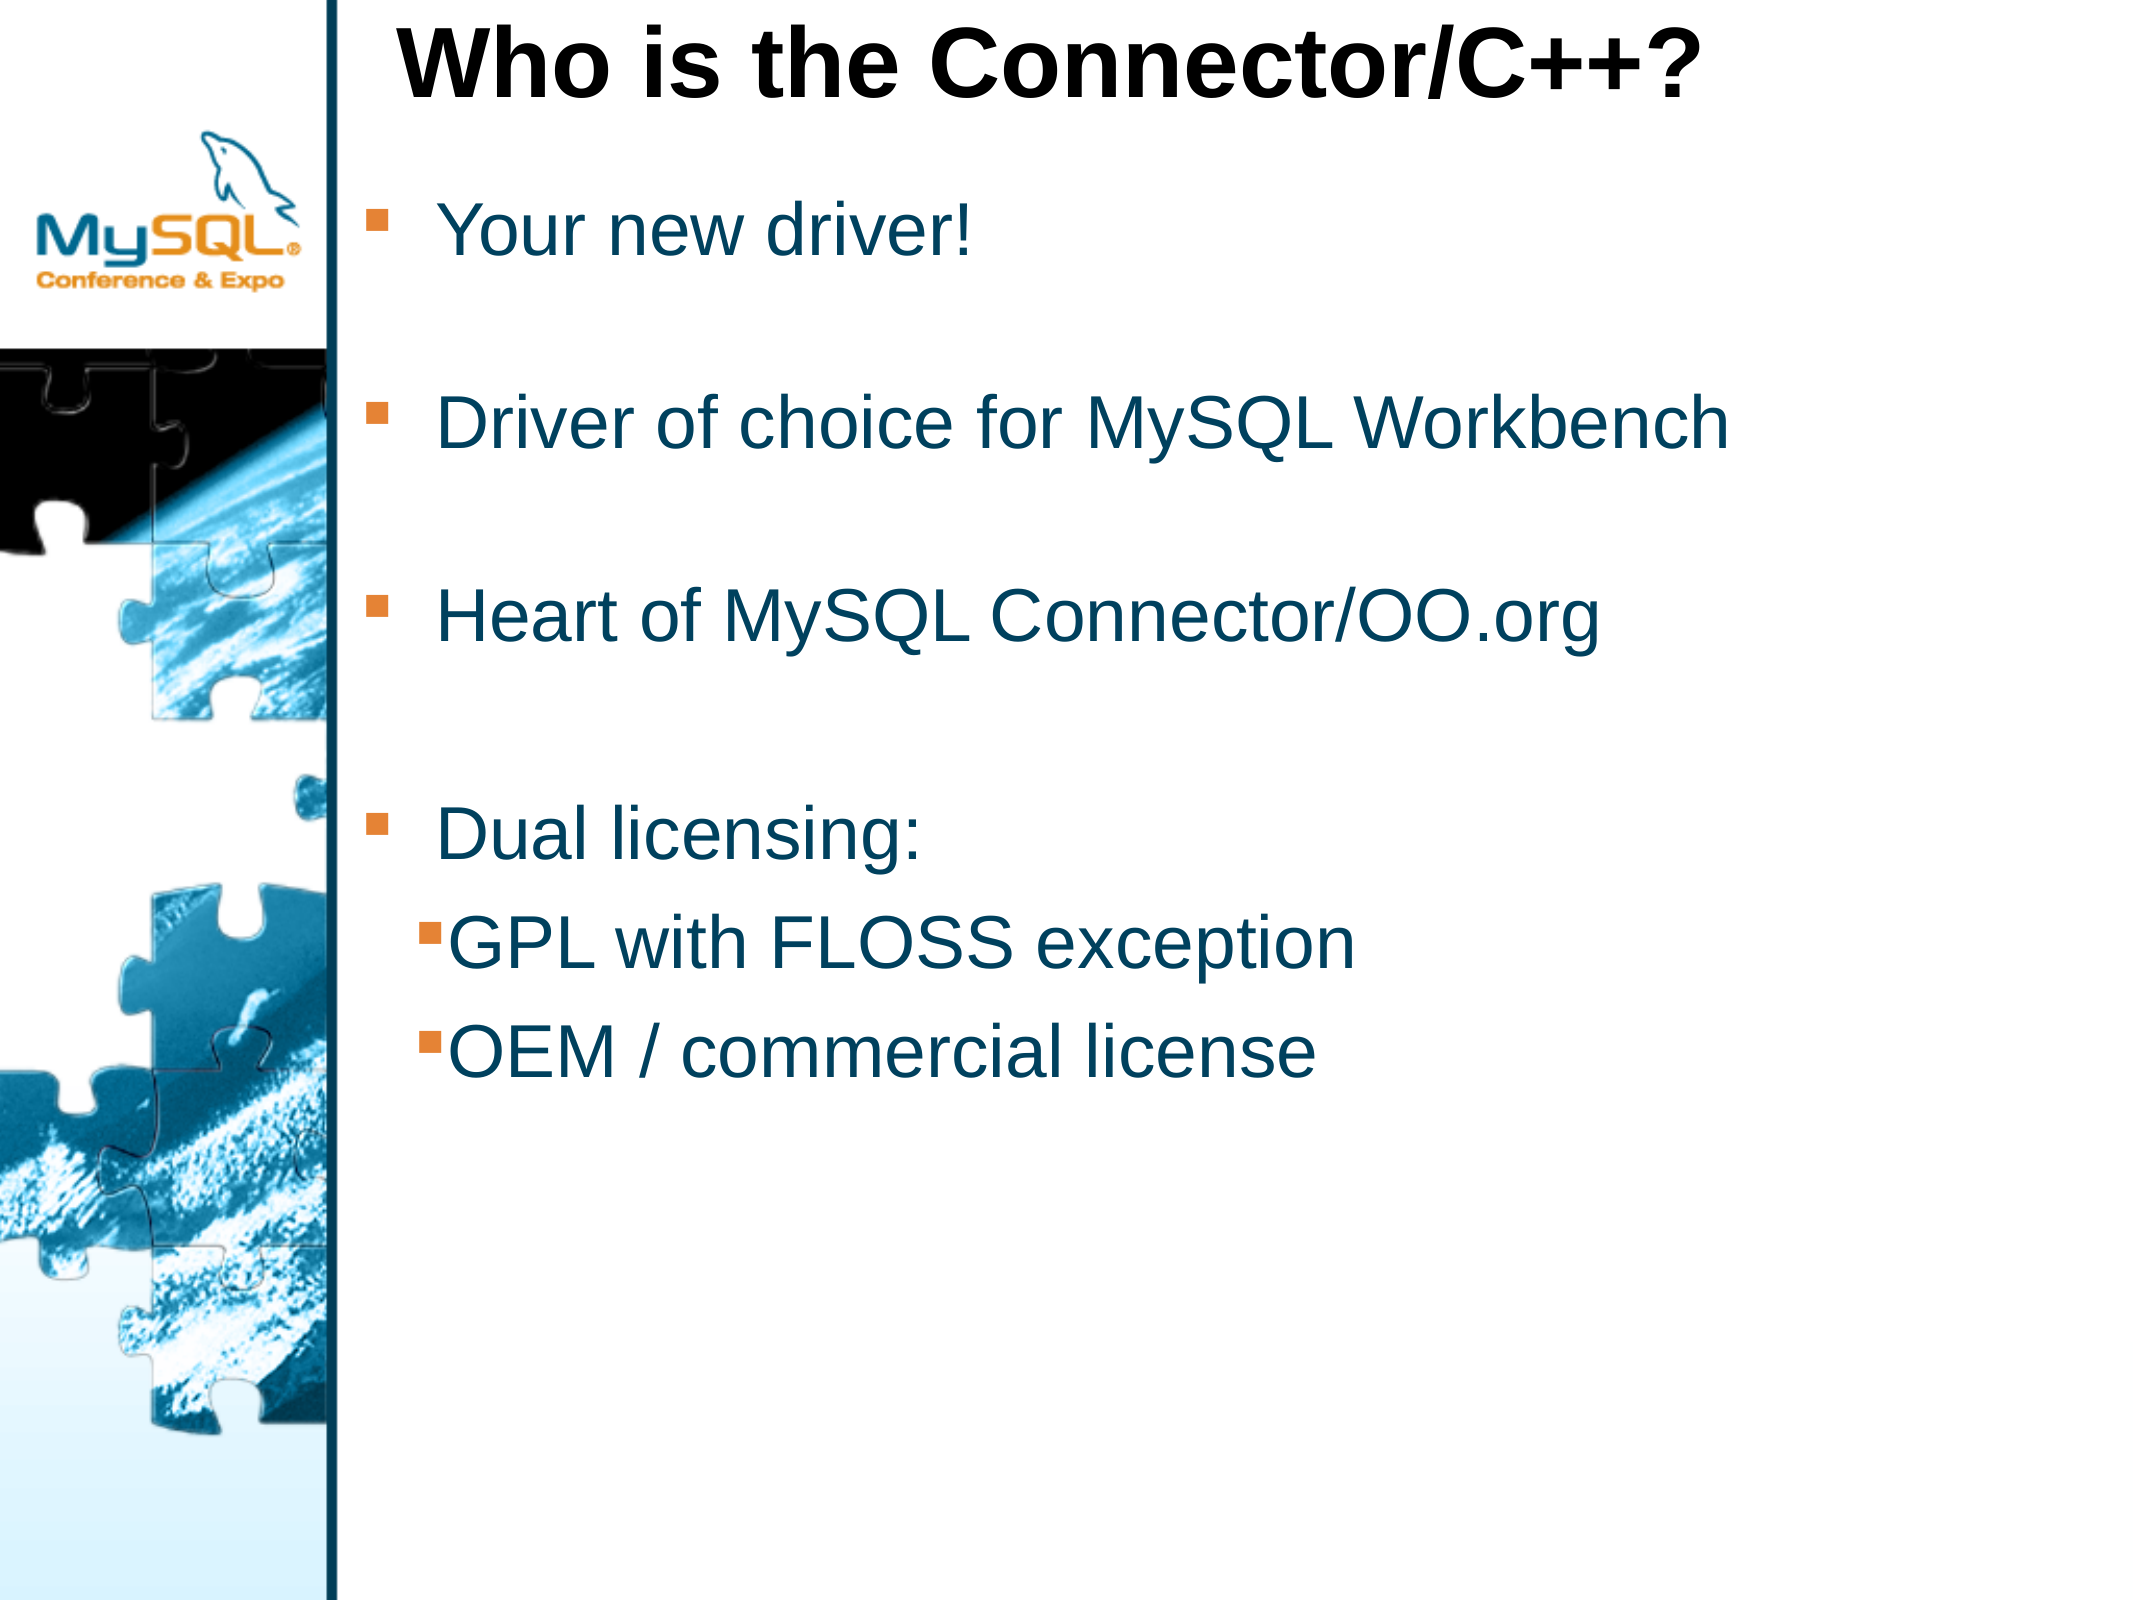

Who is the Connector/C++?
# Your new driver!
Driver of choice for MySQL Workbench
Heart of MySQL Connector/OO.org
Dual licensing:
GPL with FLOSS exception
OEM / commercial license